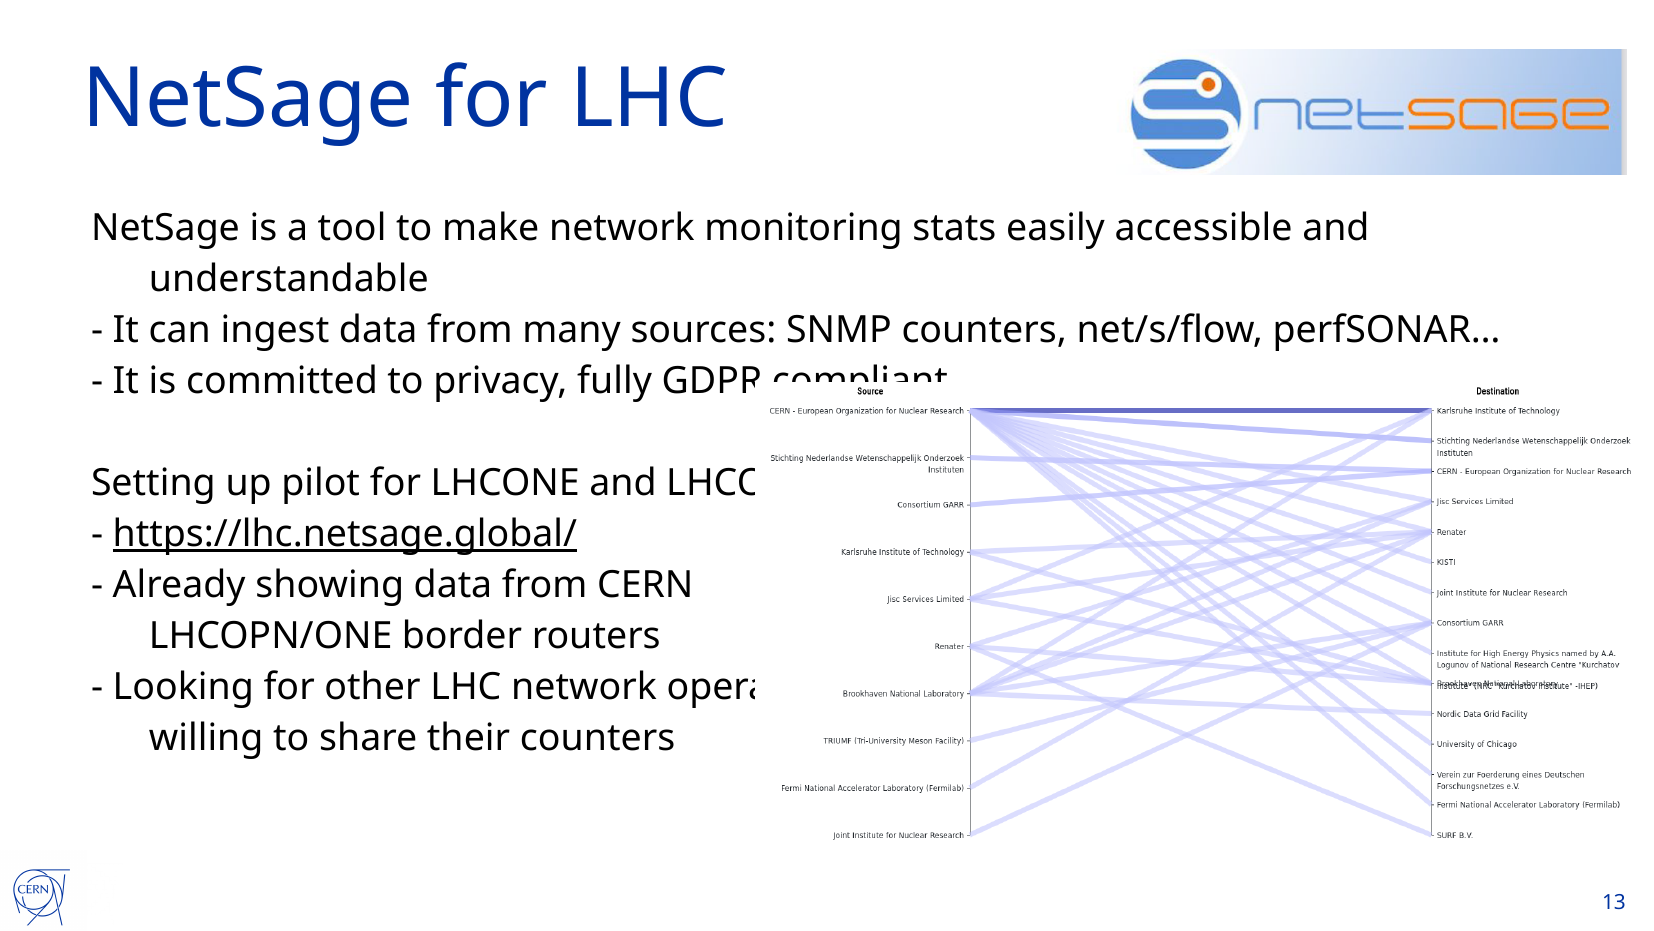

# NetSage for LHC
NetSage is a tool to make network monitoring stats easily accessible and understandable
- It can ingest data from many sources: SNMP counters, net/s/flow, perfSONAR…
- It is committed to privacy, fully GDPR compliant
Setting up pilot for LHCONE and LHCOPN
- https://lhc.netsage.global/
- Already showing data from CERN
LHCOPN/ONE border routers
- Looking for other LHC network operators to
willing to share their counters
13